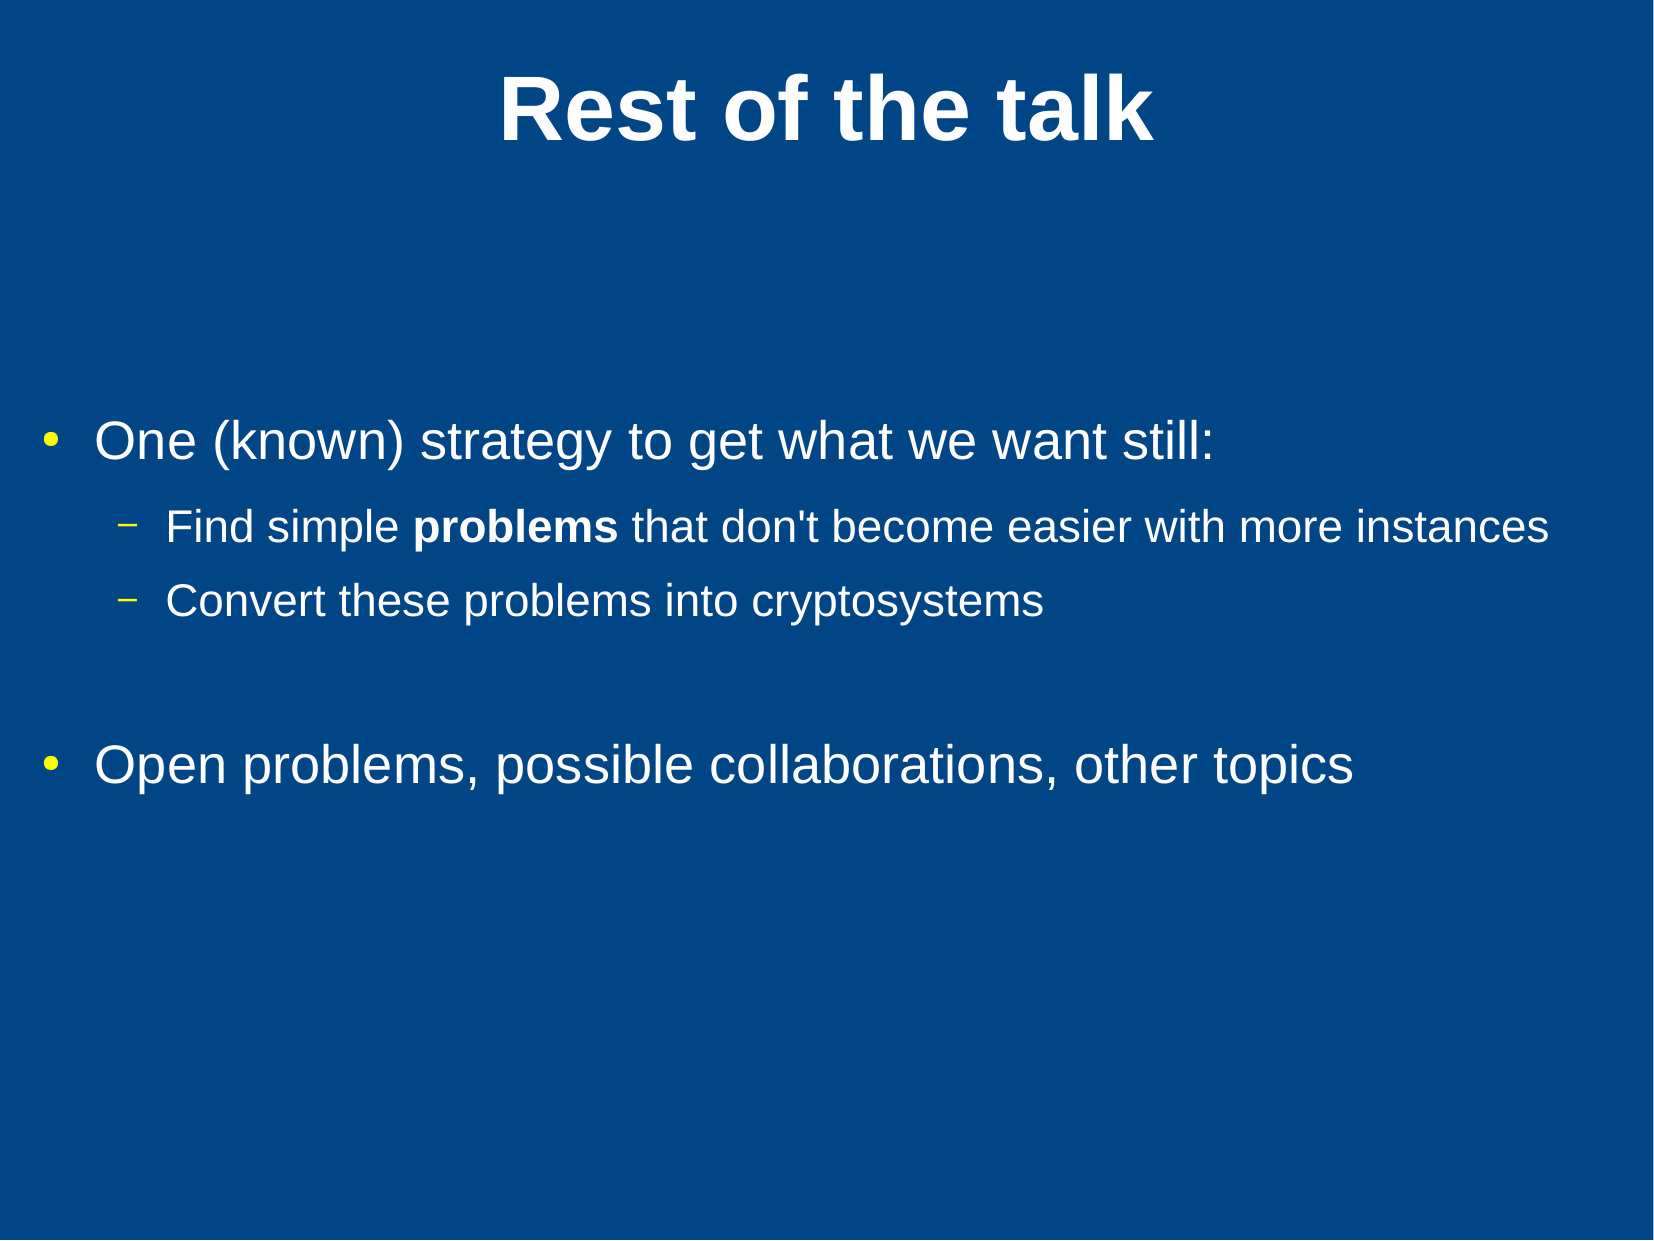

# Rest of the talk
One (known) strategy to get what we want still:
Find simple problems that don't become easier with more instances
Convert these problems into cryptosystems
Open problems, possible collaborations, other topics